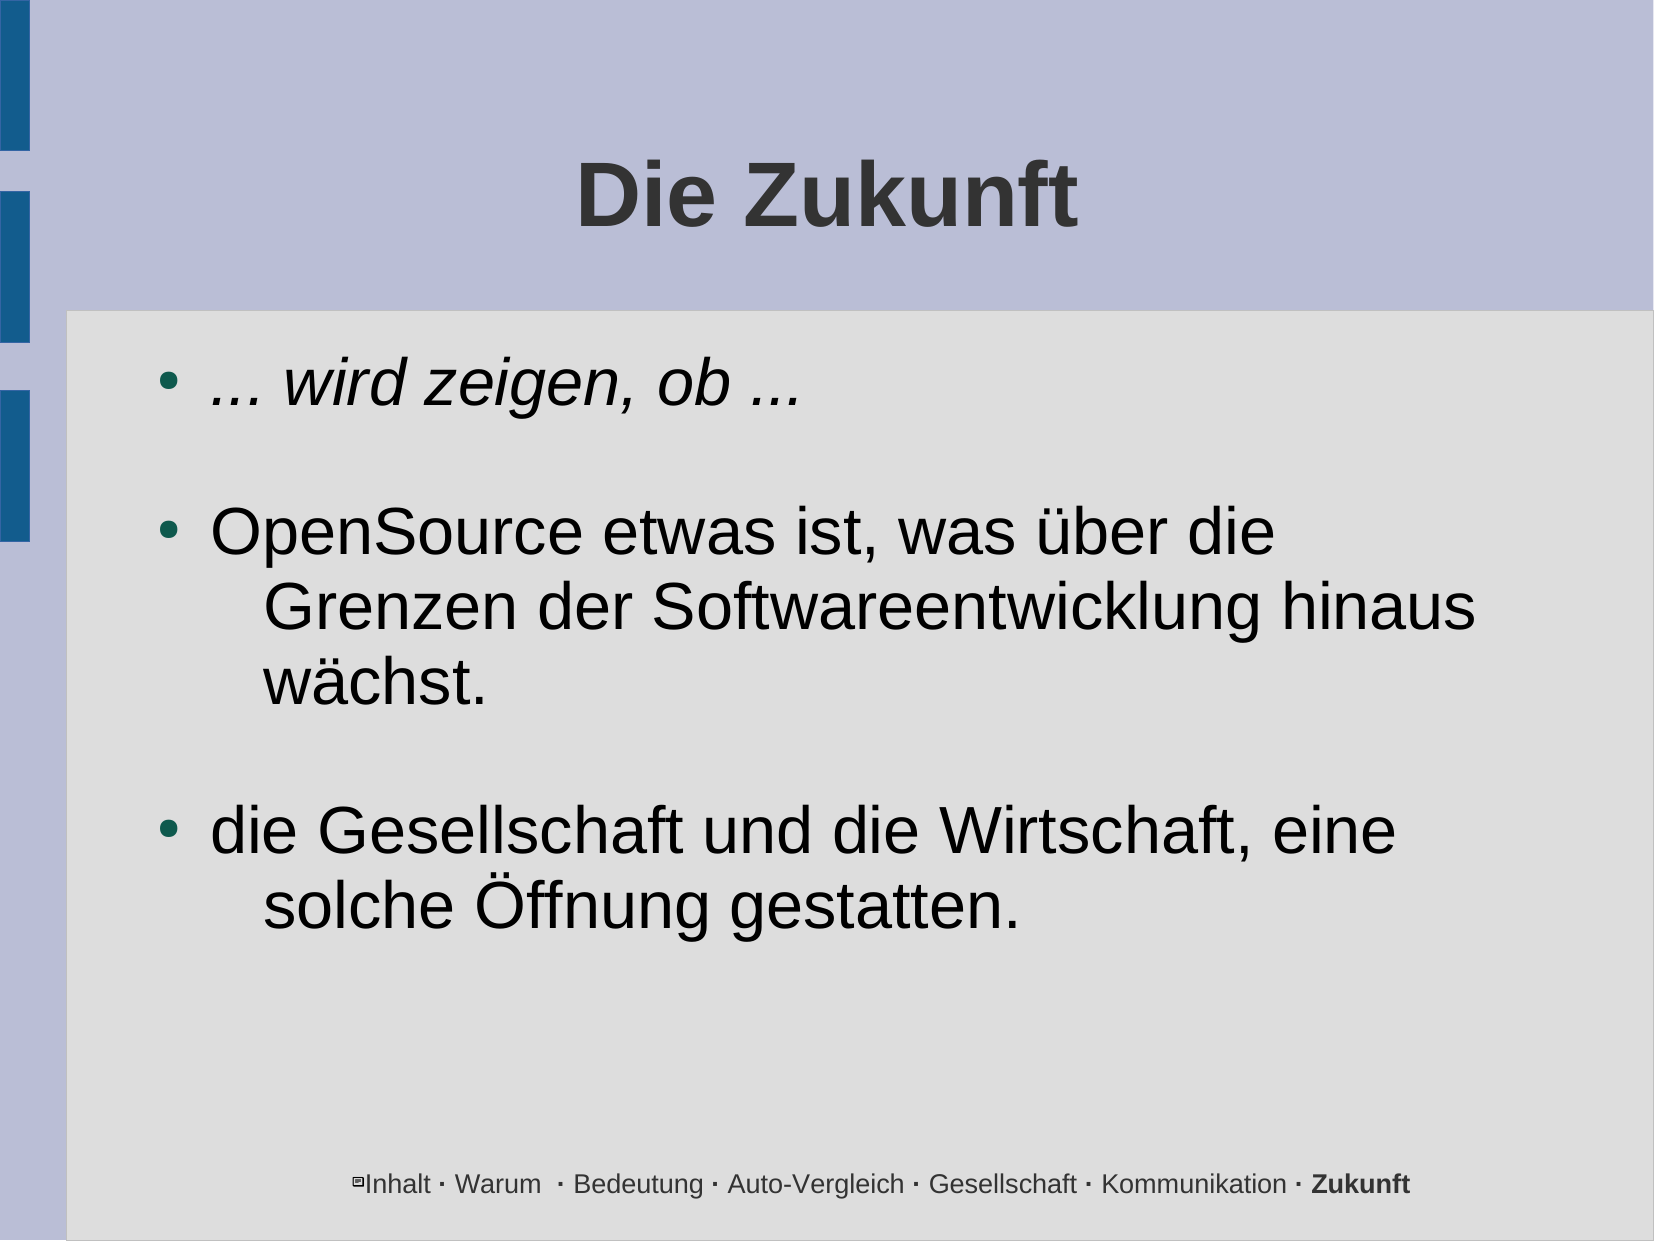

# Die Zukunft
... wird zeigen, ob ...
OpenSource etwas ist, was über die Grenzen der Softwareentwicklung hinaus wächst.
die Gesellschaft und die Wirtschaft, eine solche Öffnung gestatten.
Inhalt · Warum · Bedeutung · Auto-Vergleich · Gesellschaft · Kommunikation · Zukunft